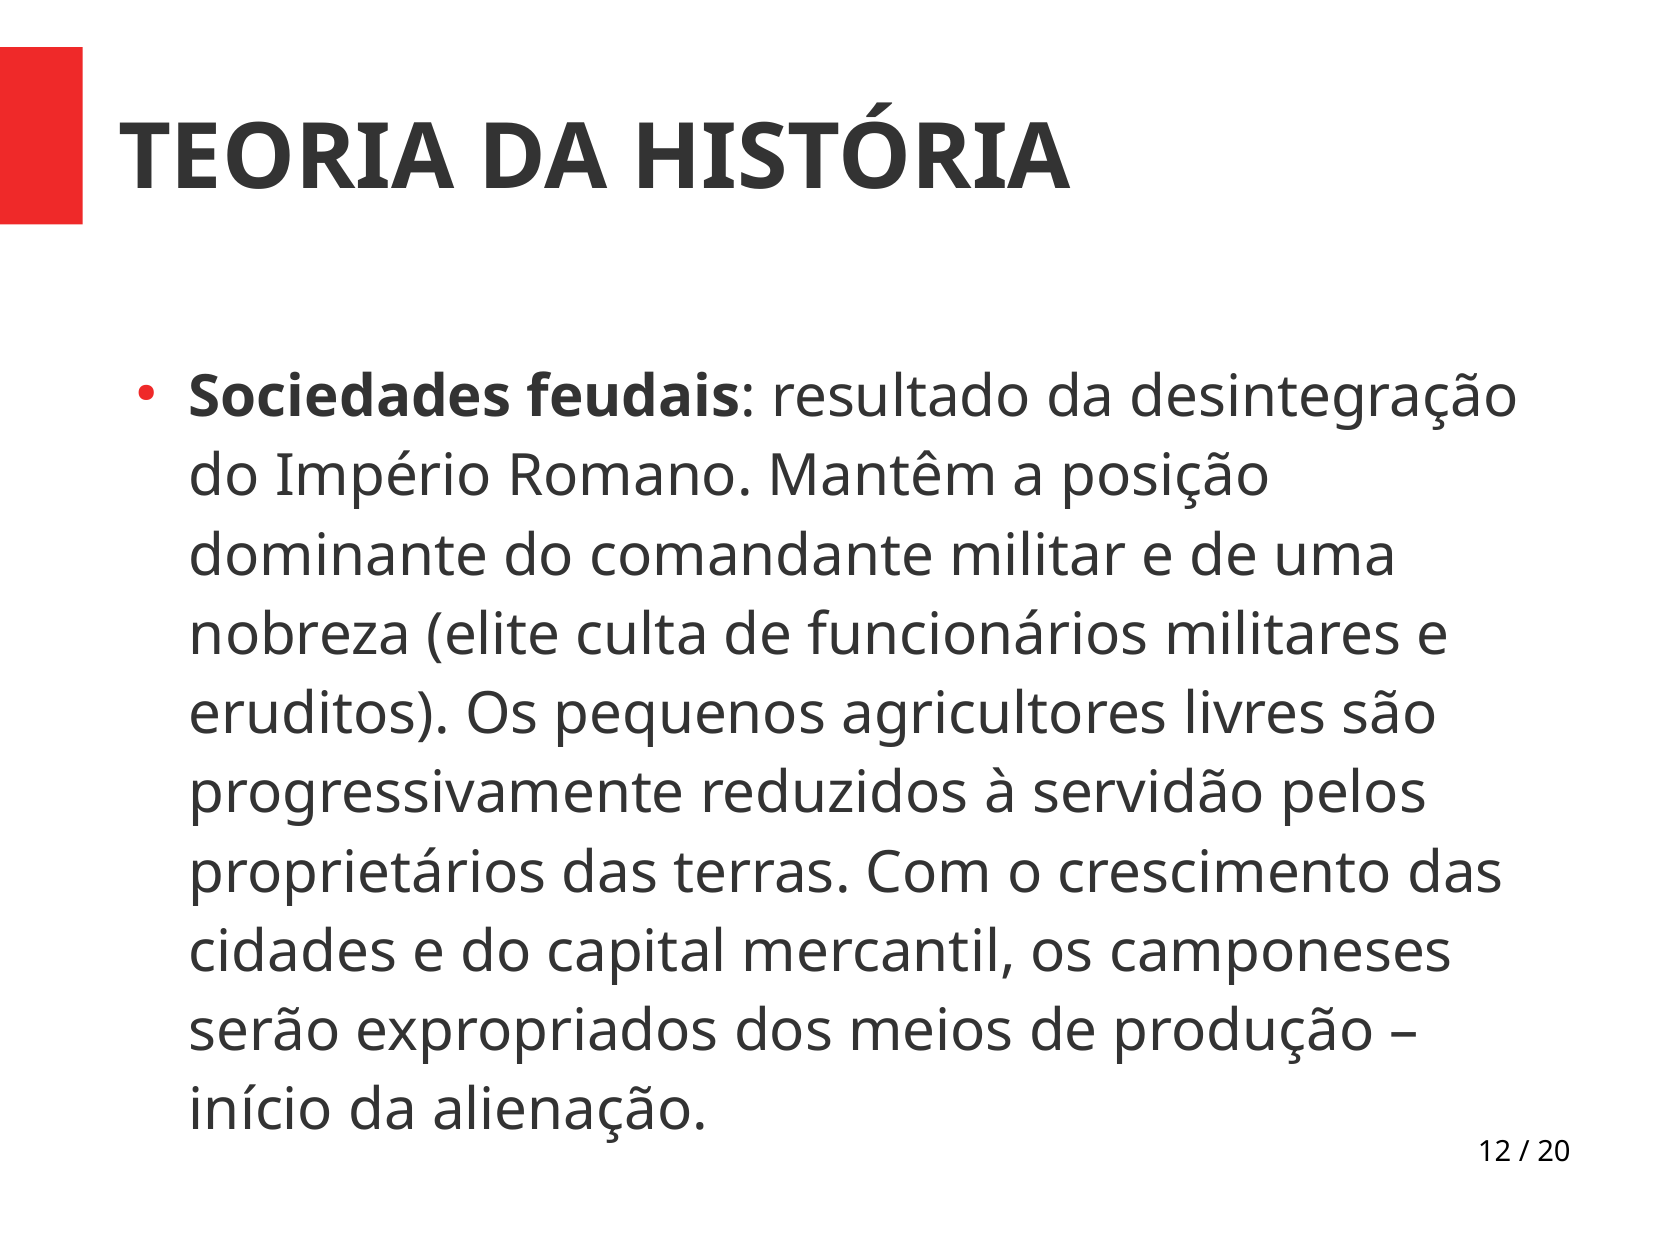

# TEORIA DA HISTÓRIA
Sociedades feudais: resultado da desintegração do Império Romano. Mantêm a posição dominante do comandante militar e de uma nobreza (elite culta de funcionários militares e eruditos). Os pequenos agricultores livres são progressivamente reduzidos à servidão pelos proprietários das terras. Com o crescimento das cidades e do capital mercantil, os camponeses serão expropriados dos meios de produção – início da alienação.
12